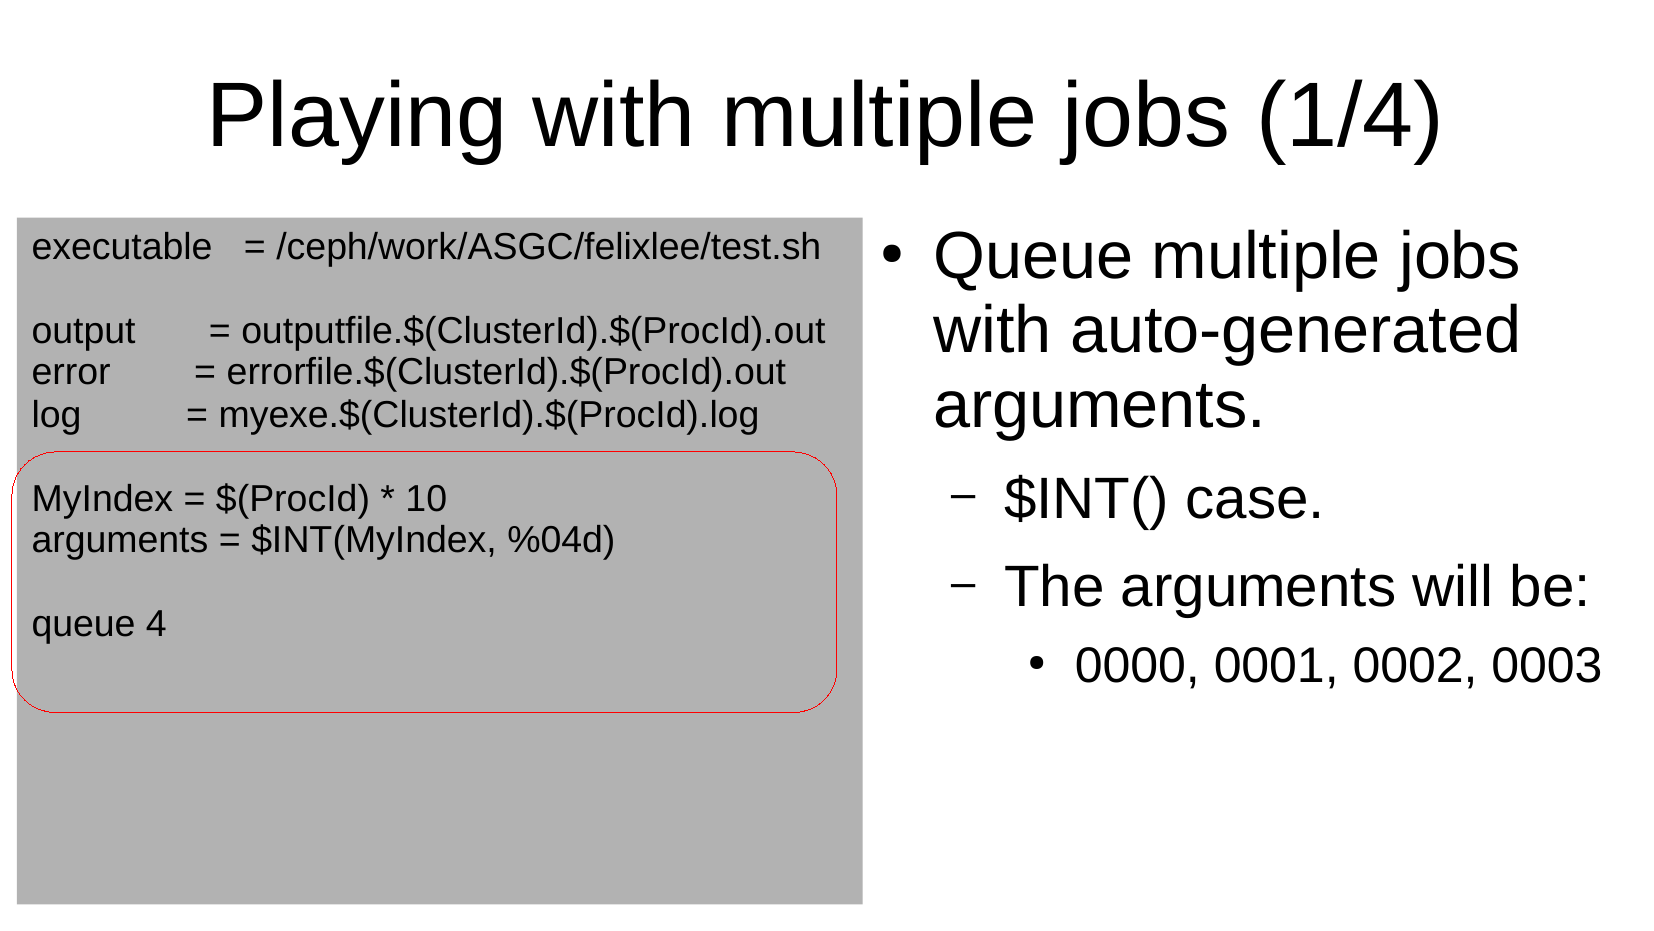

# Playing with multiple jobs (1/4)
executable = /ceph/work/ASGC/felixlee/test.sh
output = outputfile.$(ClusterId).$(ProcId).out
error = errorfile.$(ClusterId).$(ProcId).out
log = myexe.$(ClusterId).$(ProcId).log
MyIndex = $(ProcId) * 10
arguments = $INT(MyIndex, %04d)
queue 4
Queue multiple jobs with auto-generated arguments.
$INT() case.
The arguments will be:
0000, 0001, 0002, 0003